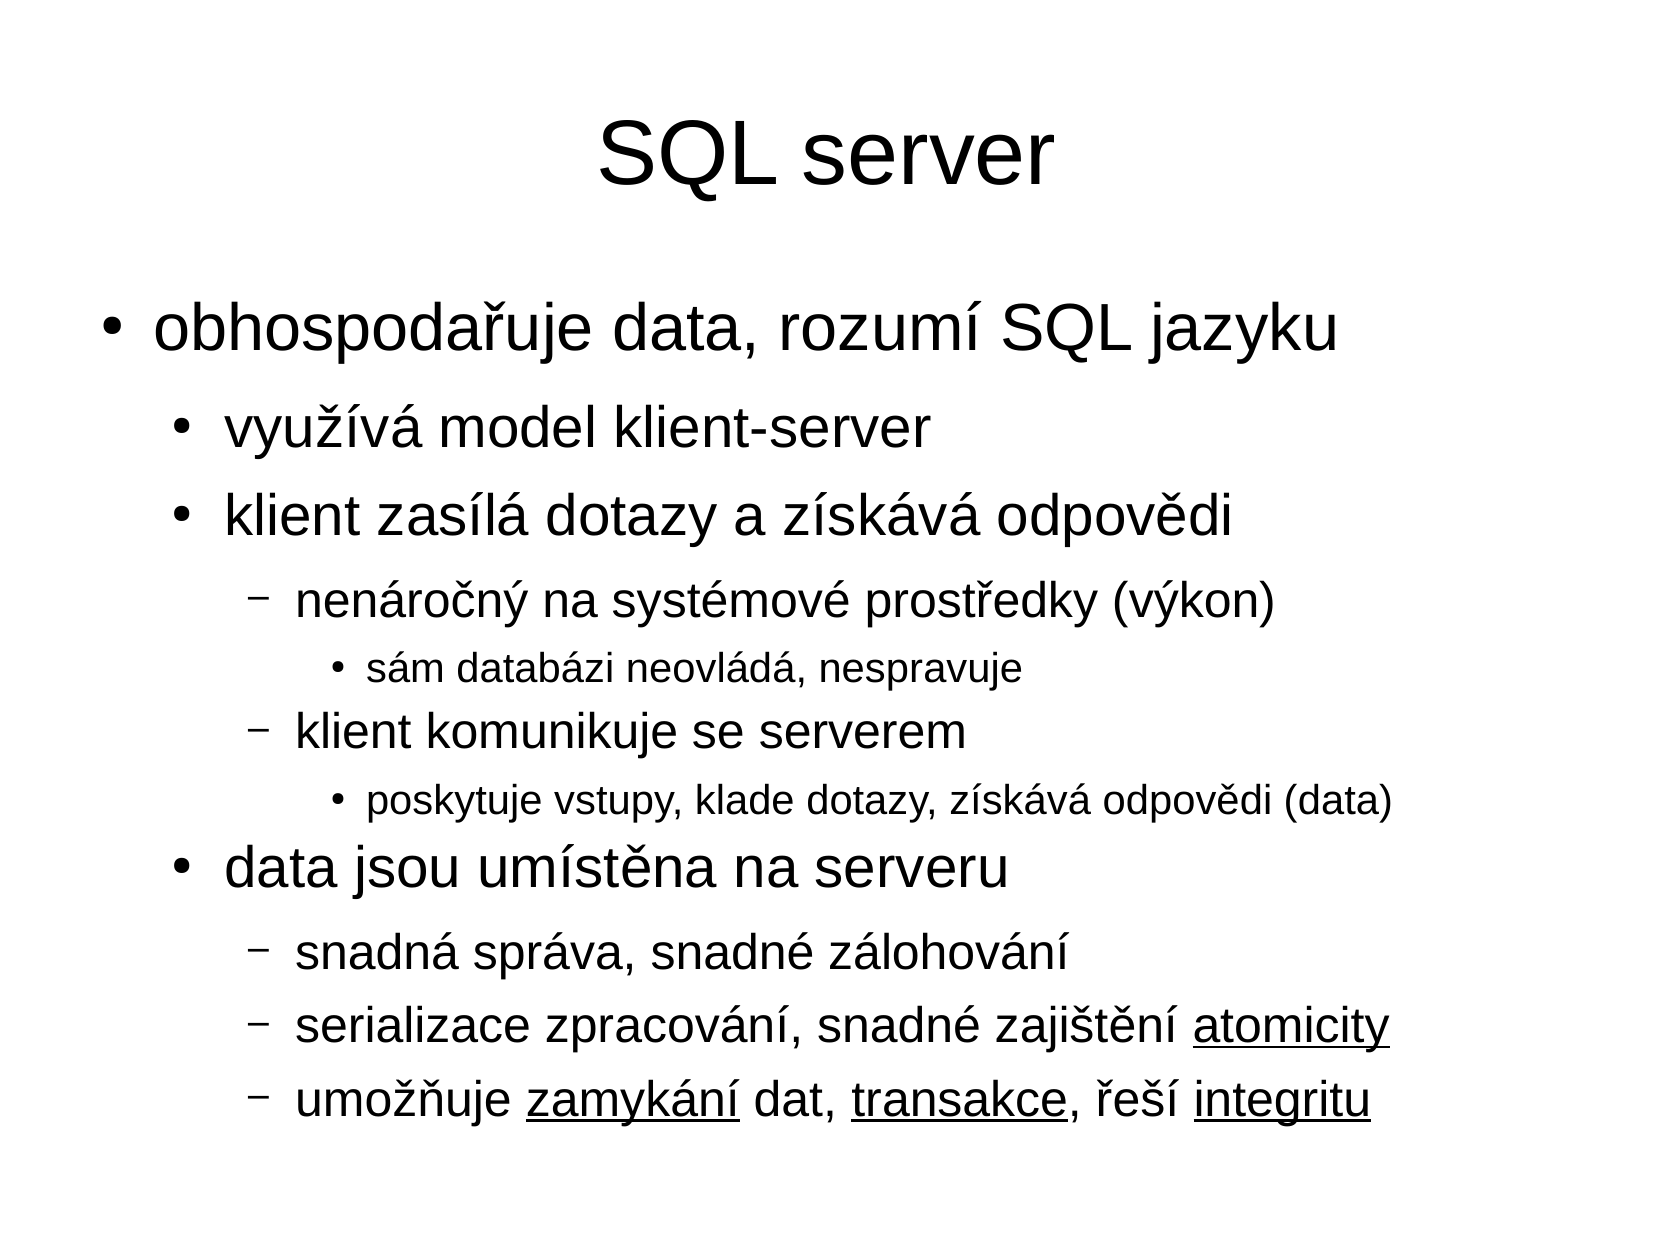

# SQL server
obhospodařuje data, rozumí SQL jazyku
využívá model klient-server
klient zasílá dotazy a získává odpovědi
nenáročný na systémové prostředky (výkon)
sám databázi neovládá, nespravuje
klient komunikuje se serverem
poskytuje vstupy, klade dotazy, získává odpovědi (data)
data jsou umístěna na serveru
snadná správa, snadné zálohování
serializace zpracování, snadné zajištění atomicity
umožňuje zamykání dat, transakce, řeší integritu